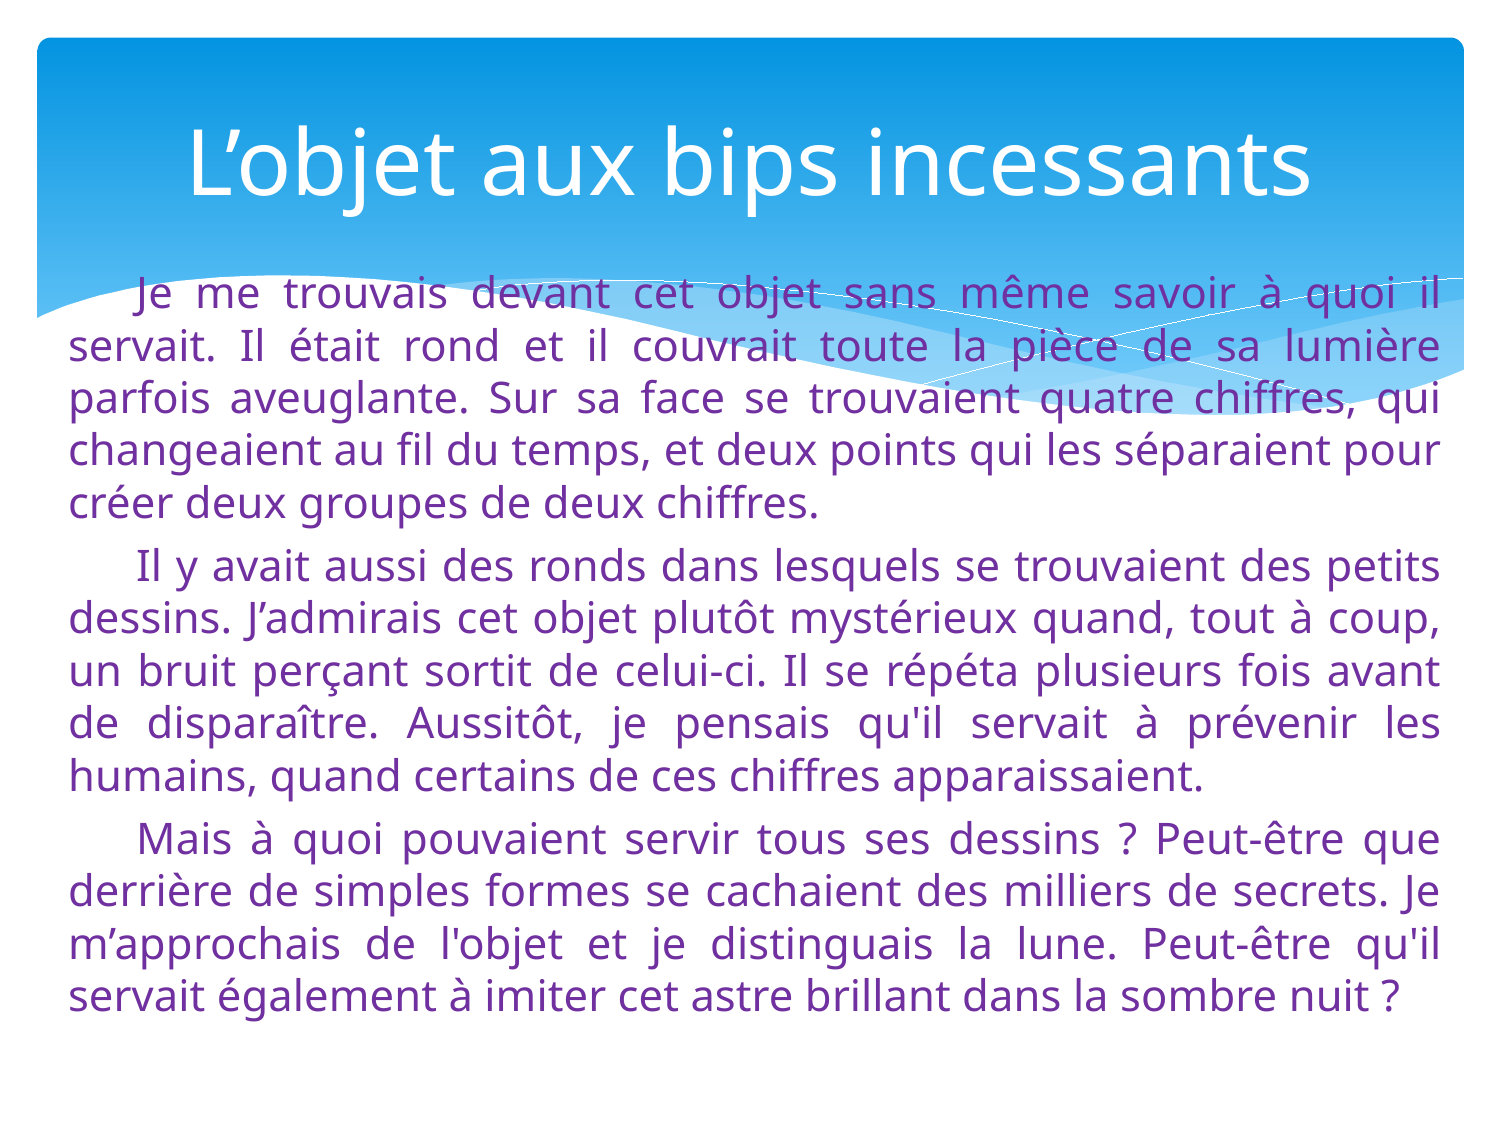

L’objet aux bips incessants
# Je me trouvais devant cet objet sans même savoir à quoi il servait. Il était rond et il couvrait toute la pièce de sa lumière parfois aveuglante. Sur sa face se trouvaient quatre chiffres, qui changeaient au fil du temps, et deux points qui les séparaient pour créer deux groupes de deux chiffres.
	Il y avait aussi des ronds dans lesquels se trouvaient des petits dessins. J’admirais cet objet plutôt mystérieux quand, tout à coup, un bruit perçant sortit de celui-ci. Il se répéta plusieurs fois avant de disparaître. Aussitôt, je pensais qu'il servait à prévenir les humains, quand certains de ces chiffres apparaissaient.
	Mais à quoi pouvaient servir tous ses dessins ? Peut-être que derrière de simples formes se cachaient des milliers de secrets. Je m’approchais de l'objet et je distinguais la lune. Peut-être qu'il servait également à imiter cet astre brillant dans la sombre nuit ?